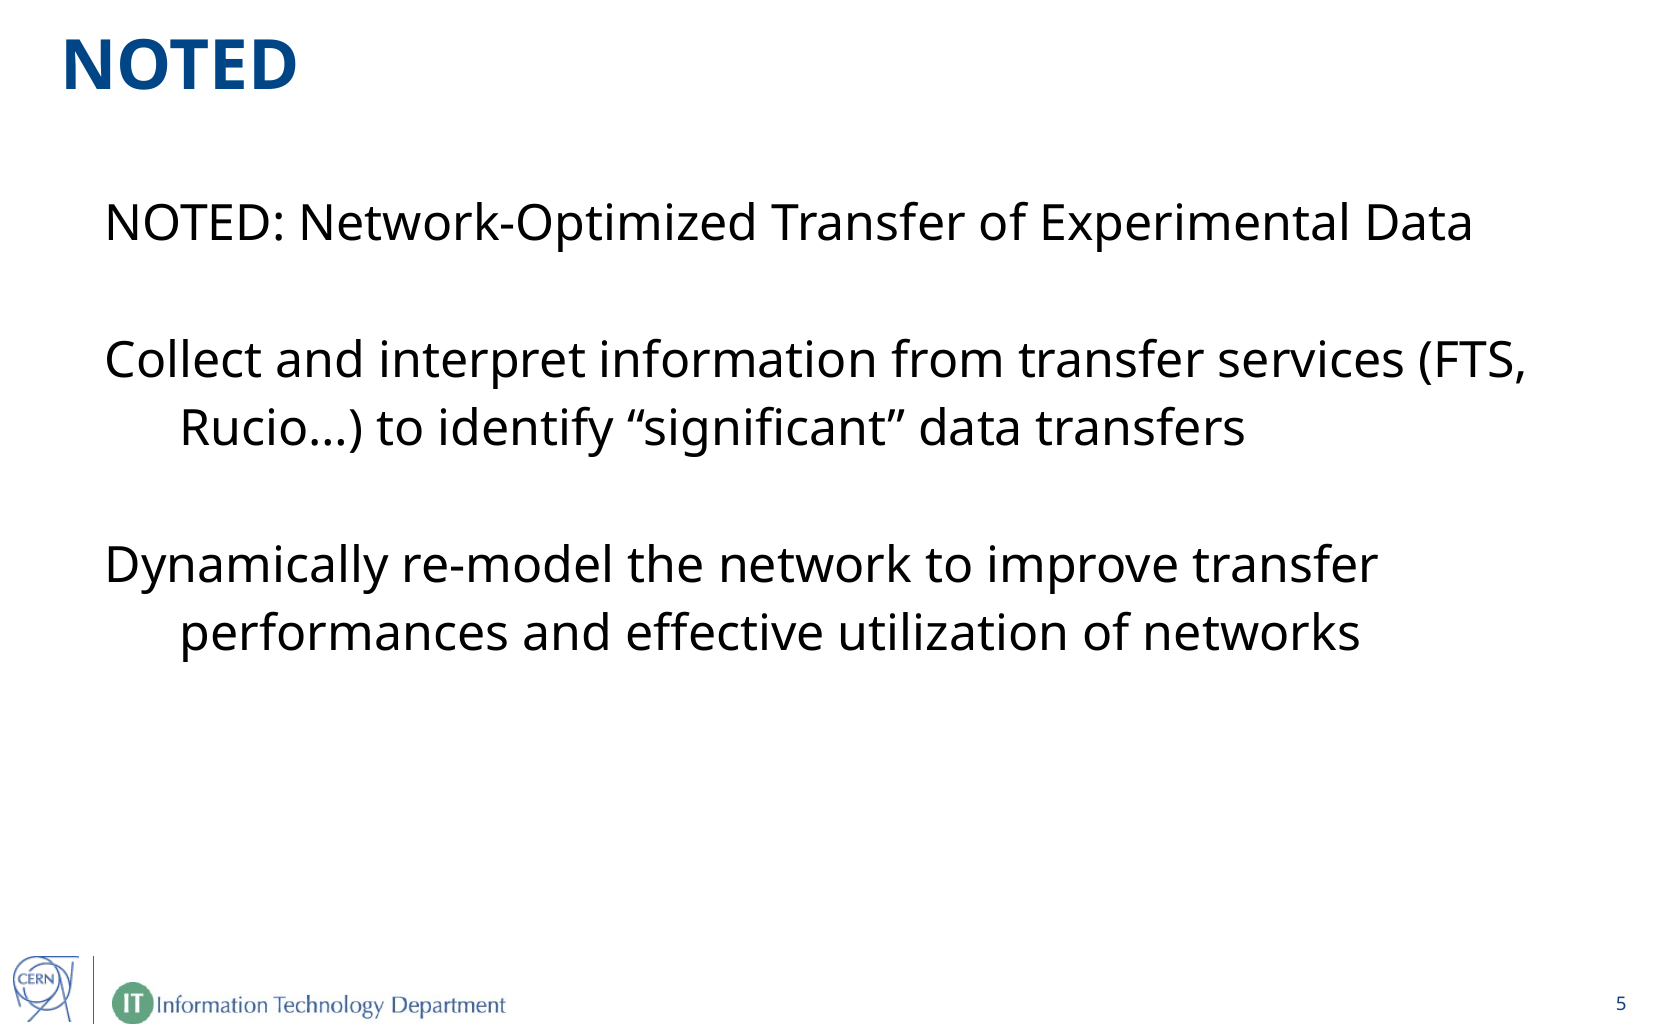

# NOTED
NOTED: Network-Optimized Transfer of Experimental Data
Collect and interpret information from transfer services (FTS, Rucio…) to identify “significant” data transfers
Dynamically re-model the network to improve transfer performances and effective utilization of networks